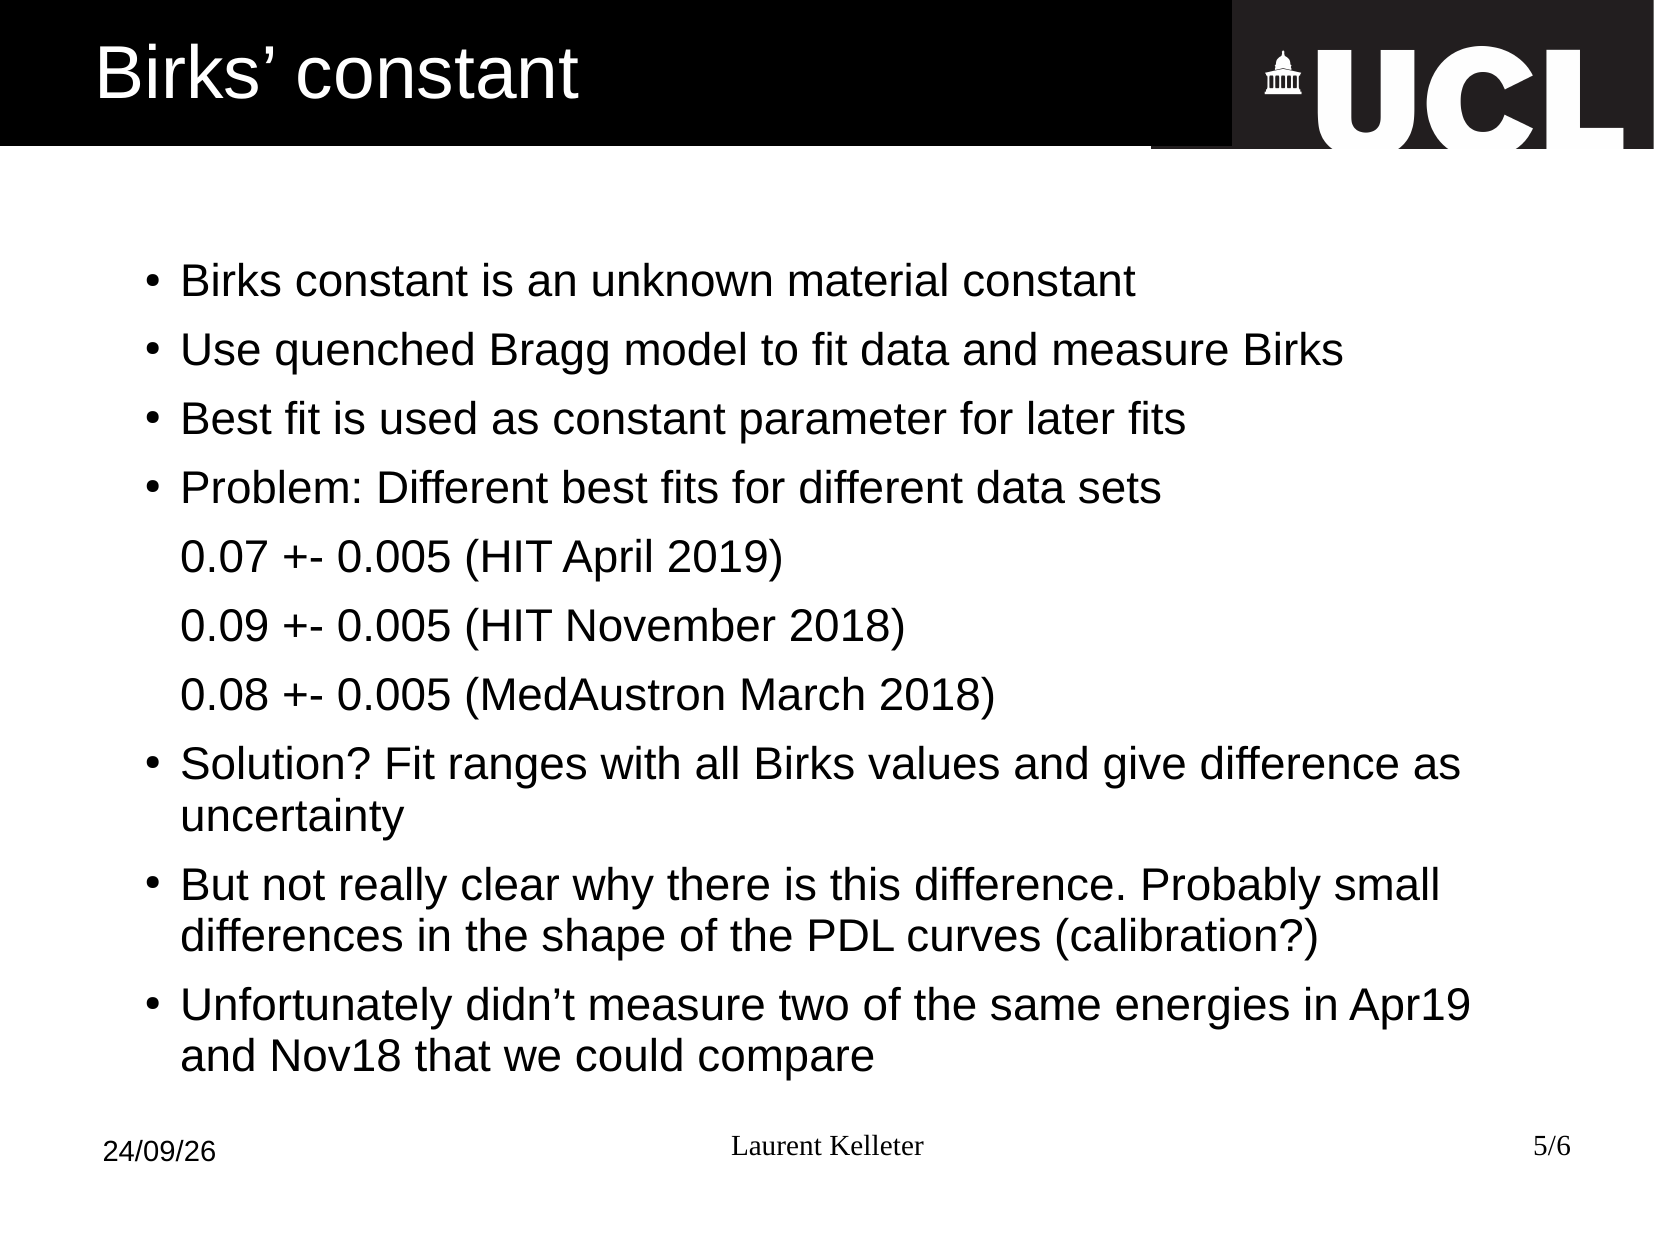

# Birks’ constant
Birks constant is an unknown material constant
Use quenched Bragg model to fit data and measure Birks
Best fit is used as constant parameter for later fits
Problem: Different best fits for different data sets
0.07 +- 0.005 (HIT April 2019)
0.09 +- 0.005 (HIT November 2018)
0.08 +- 0.005 (MedAustron March 2018)
Solution? Fit ranges with all Birks values and give difference as uncertainty
But not really clear why there is this difference. Probably small differences in the shape of the PDL curves (calibration?)
Unfortunately didn’t measure two of the same energies in Apr19 and Nov18 that we could compare
5